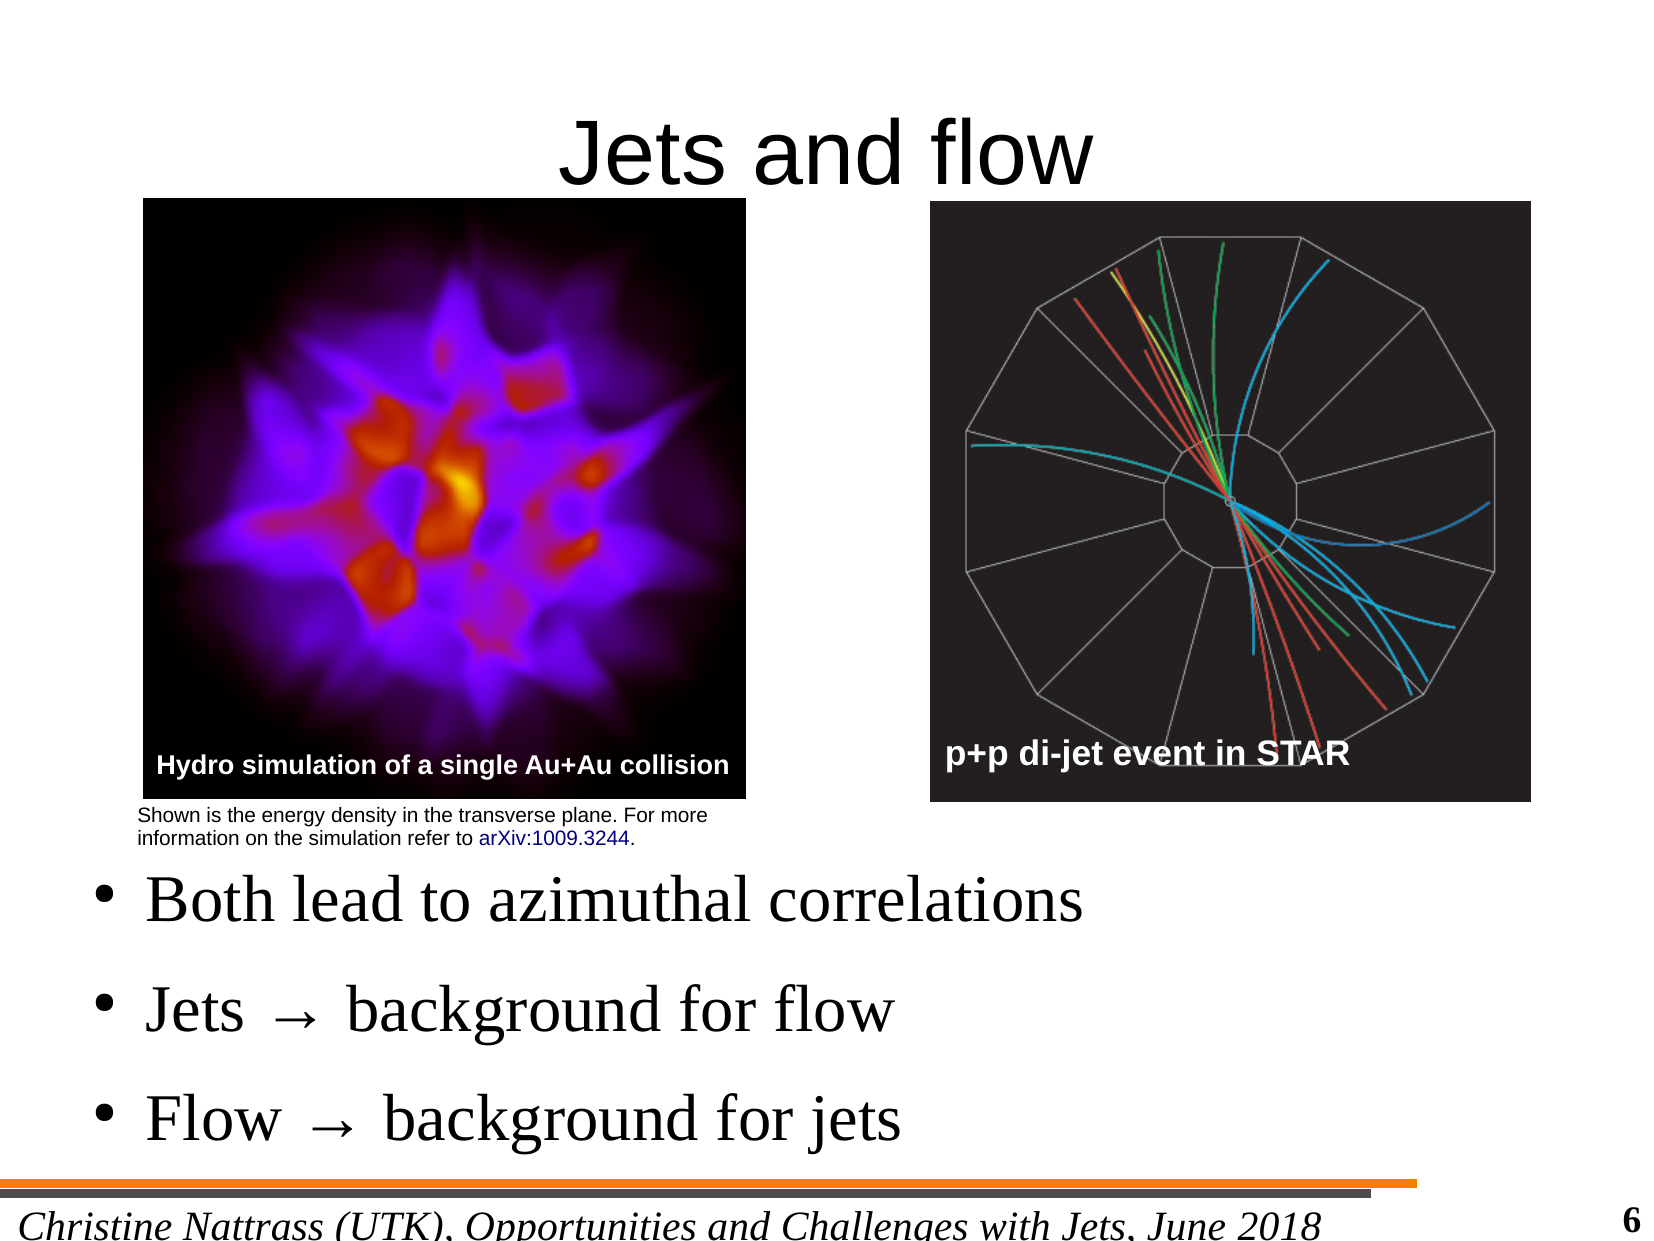

# Jets and flow
D
c, xc
a, xa
p
b, xb
p
σab
d, xd
D
Hydro simulation of a single Au+Au collision
Shown is the energy density in the transverse plane. For more information on the simulation refer to arXiv:1009.3244.
p+p di-jet event in STAR
Both lead to azimuthal correlations
Jets → background for flow
Flow → background for jets